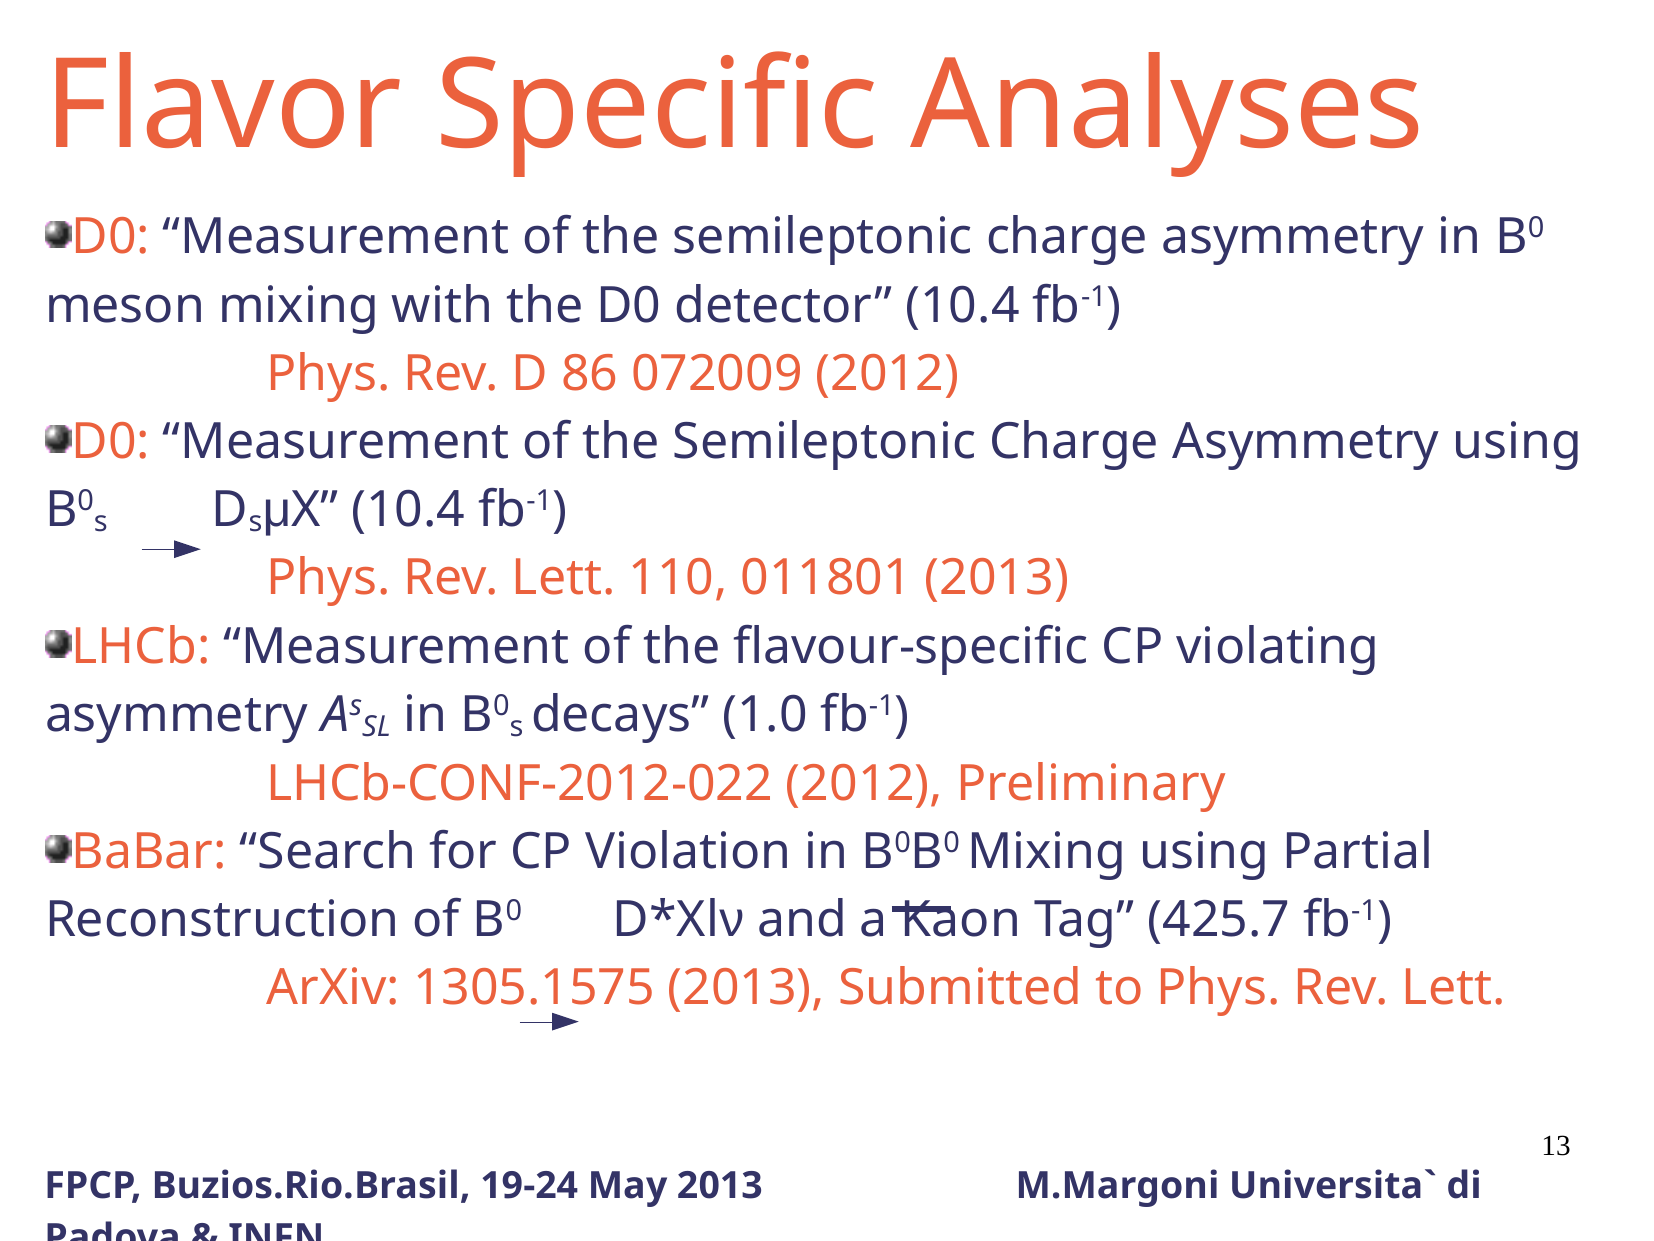

Flavor Specific Analyses
D0: “Measurement of the semileptonic charge asymmetry in B0 meson mixing with the D0 detector” (10.4 fb-1)
			Phys. Rev. D 86 072009 (2012)
D0: “Measurement of the Semileptonic Charge Asymmetry using
B0s DsμX” (10.4 fb-1)
			Phys. Rev. Lett. 110, 011801 (2013)
LHCb: “Measurement of the flavour-specific CP violating asymmetry AsSL in B0s decays” (1.0 fb-1)
			LHCb-CONF-2012-022 (2012), Preliminary
BaBar: “Search for CP Violation in B0B0 Mixing using Partial Reconstruction of B0 D*Xlν and a Kaon Tag” (425.7 fb-1)
			ArXiv: 1305.1575 (2013), Submitted to Phys. Rev. Lett.
13
FPCP, Buzios.Rio.Brasil, 19-24 May 2013 M.Margoni Universita` di Padova & INFN